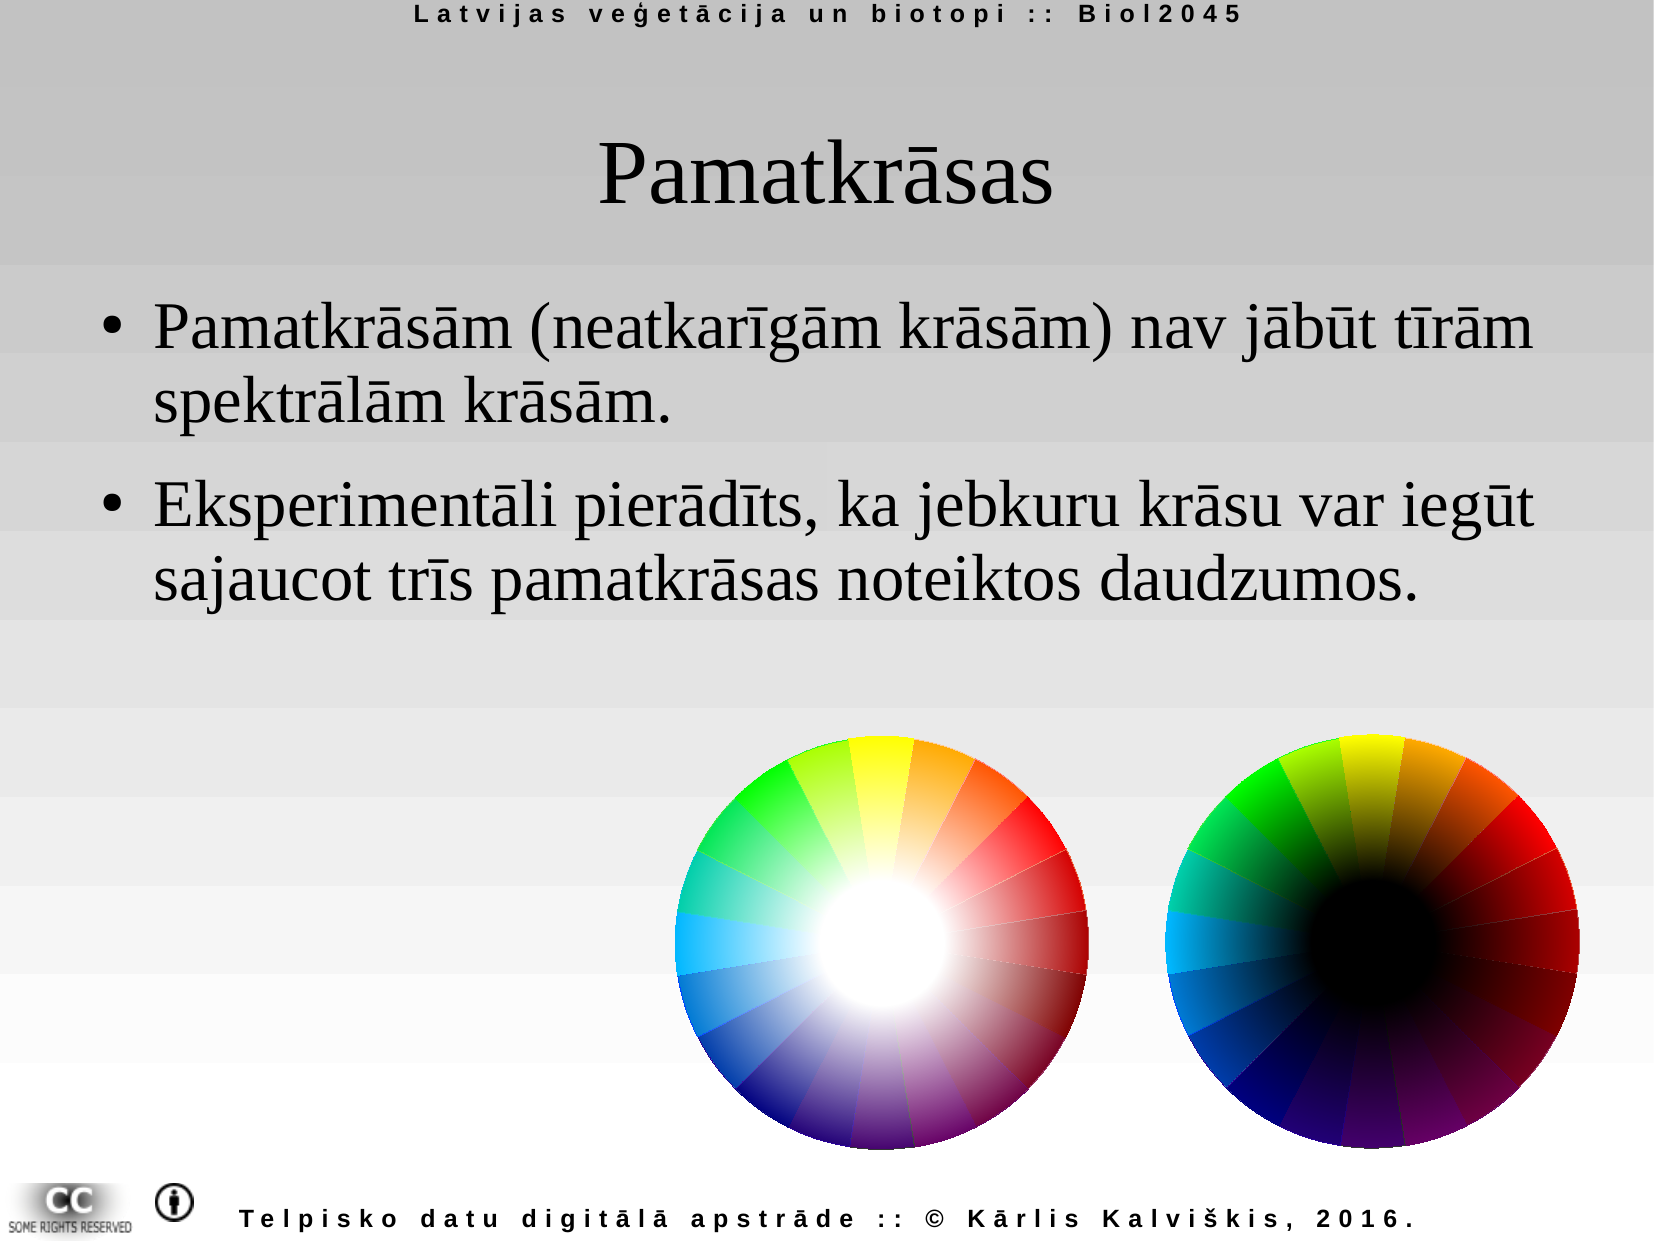

# Pamatkrāsas
Pamatkrāsām (neatkarīgām krāsām) nav jābūt tīrām spektrālām krāsām.
Eksperimentāli pierādīts, ka jebkuru krāsu var iegūt sajaucot trīs pamatkrāsas noteiktos daudzumos.